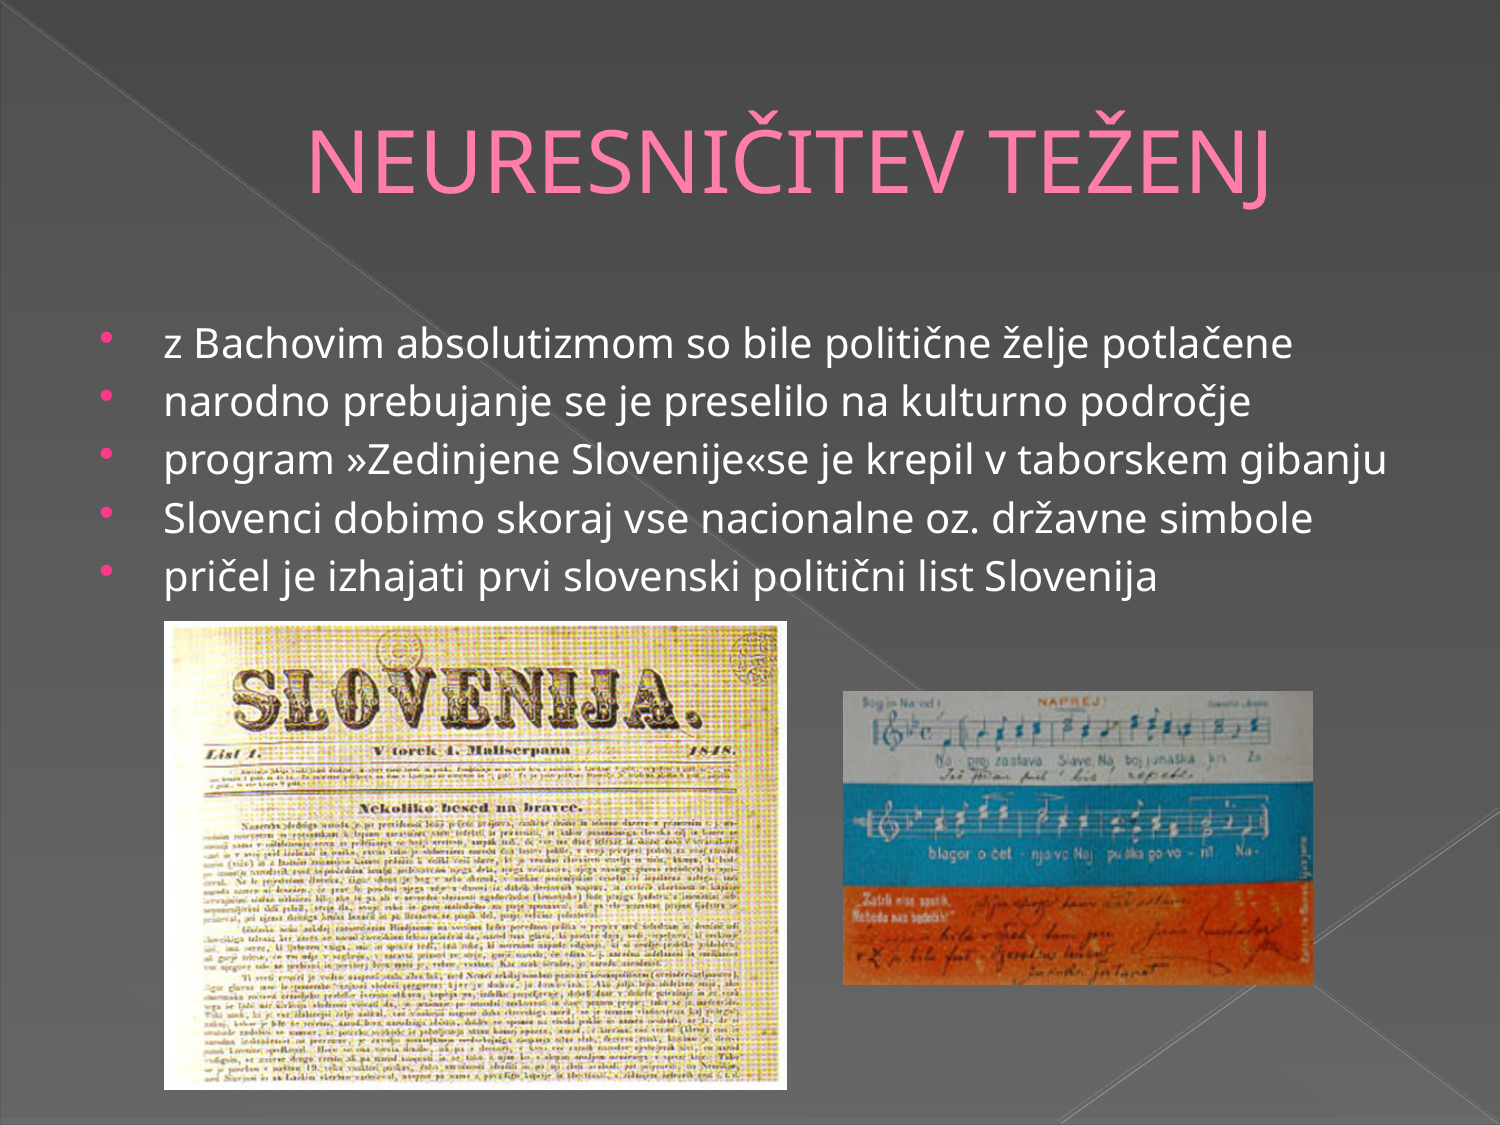

# NEURESNIČITEV TEŽENJ
z Bachovim absolutizmom so bile politične želje potlačene
narodno prebujanje se je preselilo na kulturno področje
program »Zedinjene Slovenije«se je krepil v taborskem gibanju
Slovenci dobimo skoraj vse nacionalne oz. državne simbole
pričel je izhajati prvi slovenski politični list Slovenija